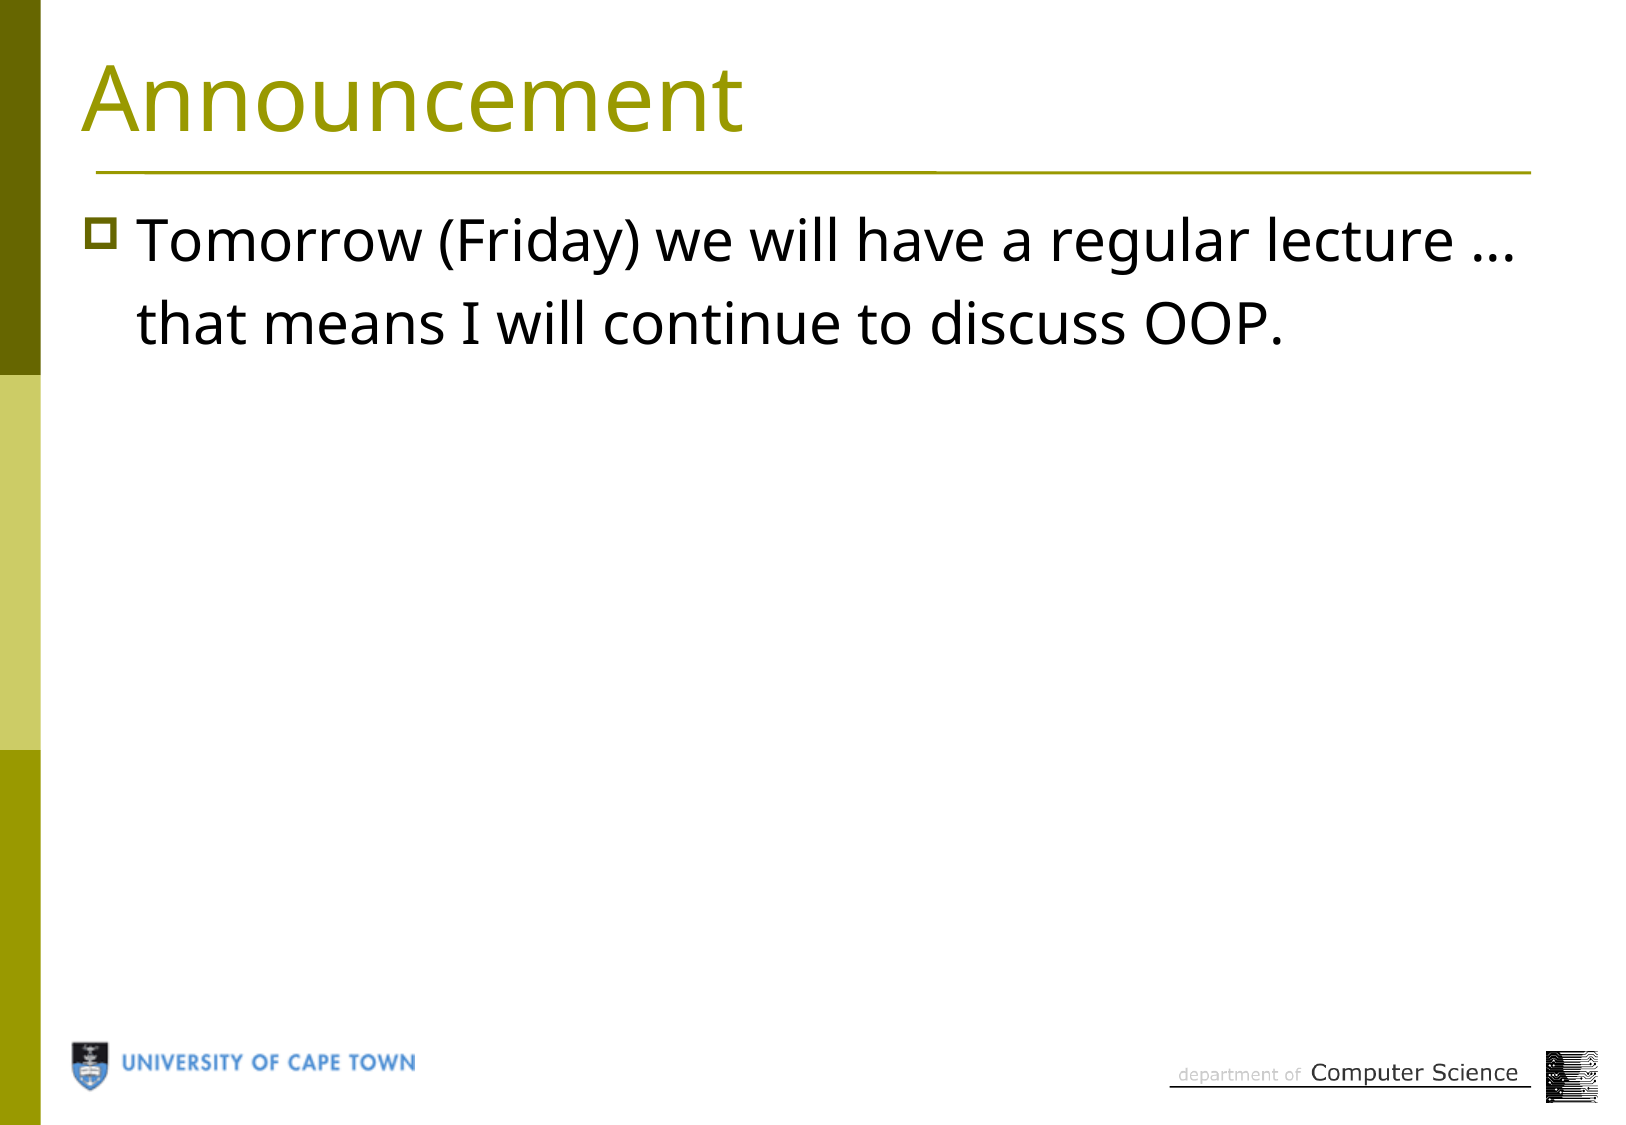

# Announcement
Tomorrow (Friday) we will have a regular lecture ... that means I will continue to discuss OOP.